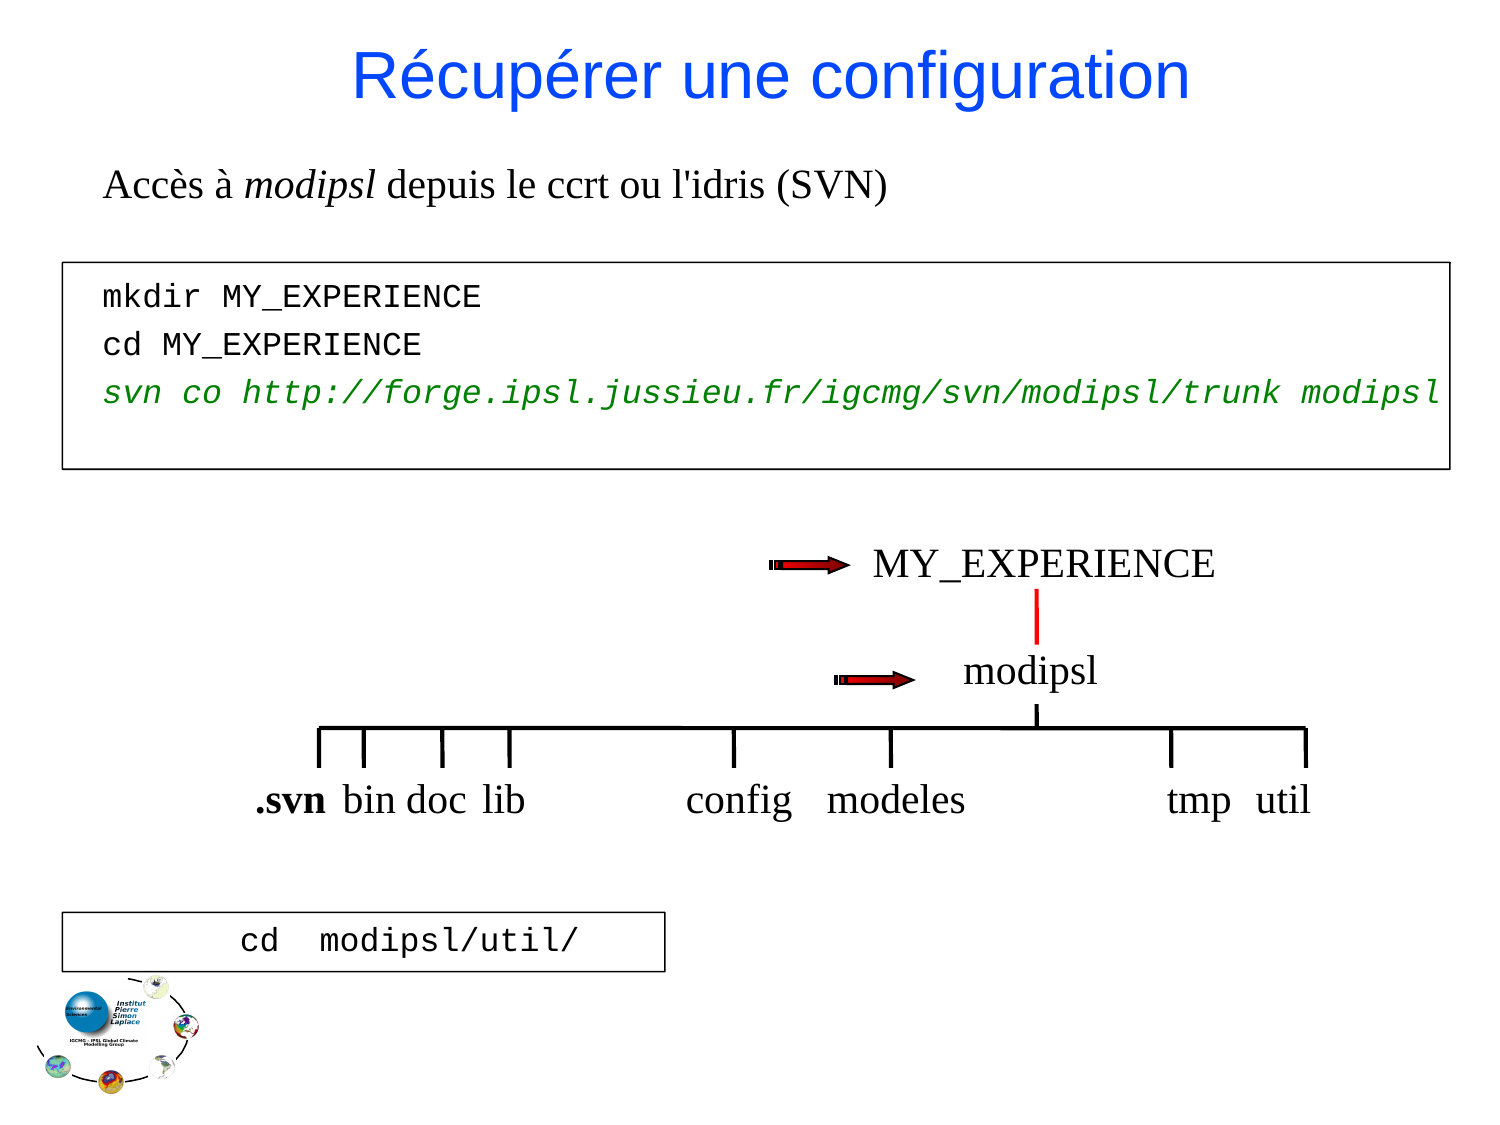

# Récupérer une configuration
Accès à modipsl depuis le ccrt ou l'idris (SVN)
mkdir MY_EXPERIENCE
cd MY_EXPERIENCE
svn co http://forge.ipsl.jussieu.fr/igcmg/svn/modipsl/trunk modipsl
MY_EXPERIENCE
modipsl
.svn
bin
util
doc
lib
config
modeles
tmp
cd modipsl/util/